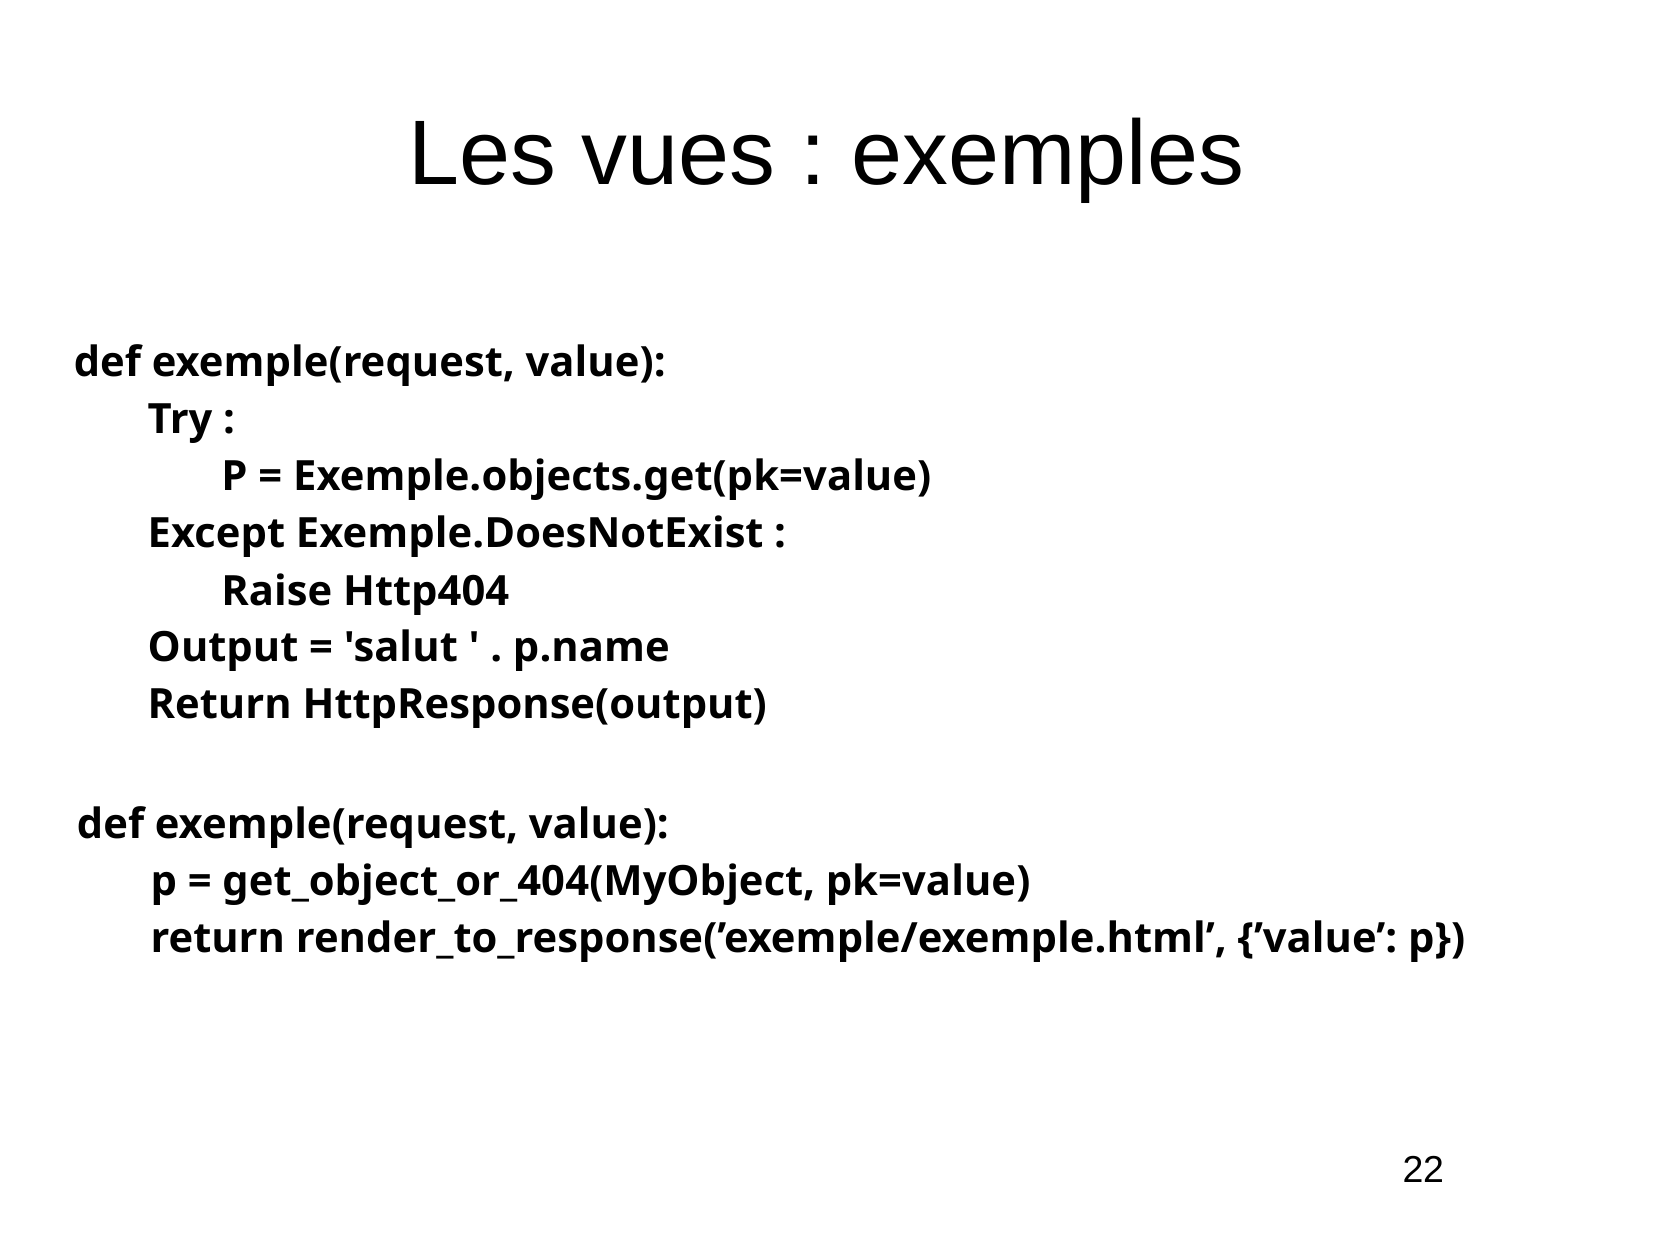

# Les vues : exemples
def exemple(request, value):
	Try :
		P = Exemple.objects.get(pk=value)
	Except Exemple.DoesNotExist :
		Raise Http404
	Output = 'salut ' . p.name
	Return HttpResponse(output)
def exemple(request, value):
	p = get_object_or_404(MyObject, pk=value)
	return render_to_response(’exemple/exemple.html’, {’value’: p})